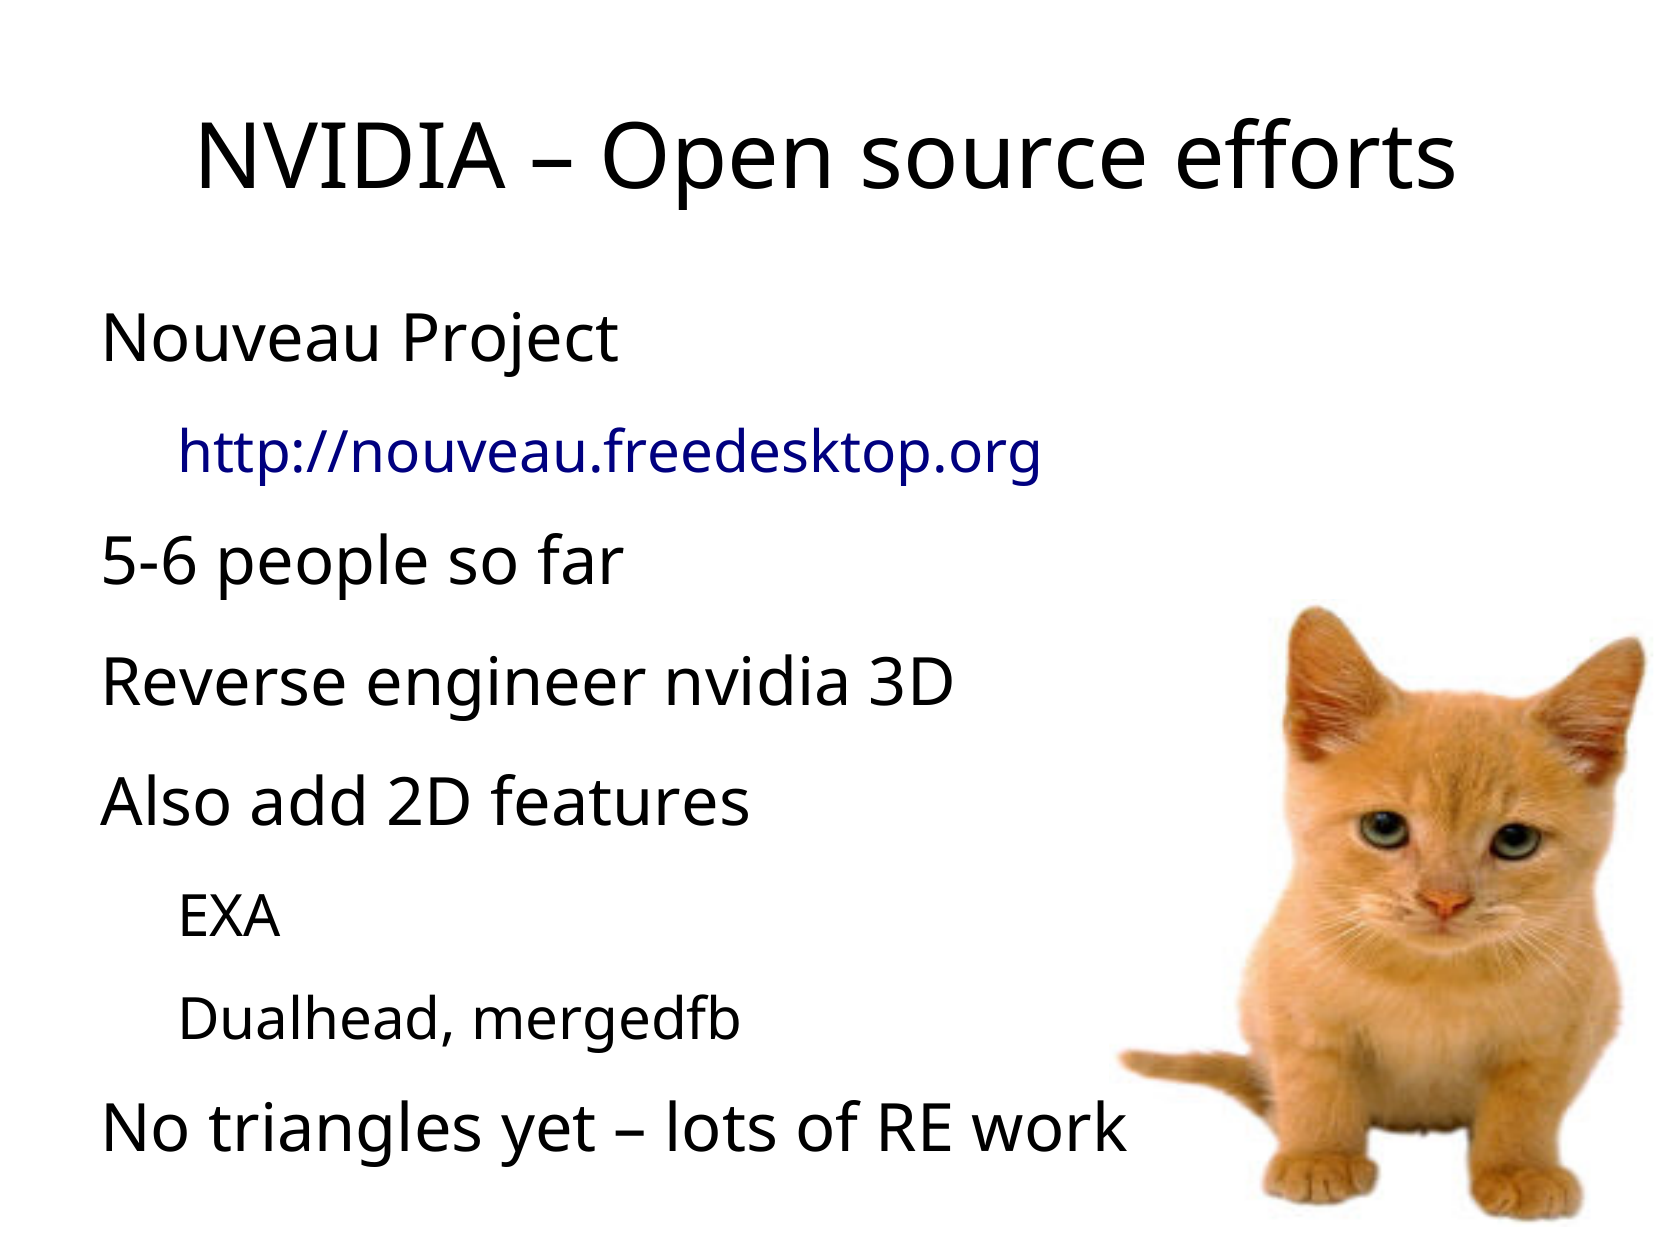

# NVIDIA – Open source efforts
Nouveau Project
http://nouveau.freedesktop.org
5-6 people so far
Reverse engineer nvidia 3D
Also add 2D features
EXA
Dualhead, mergedfb
No triangles yet – lots of RE work